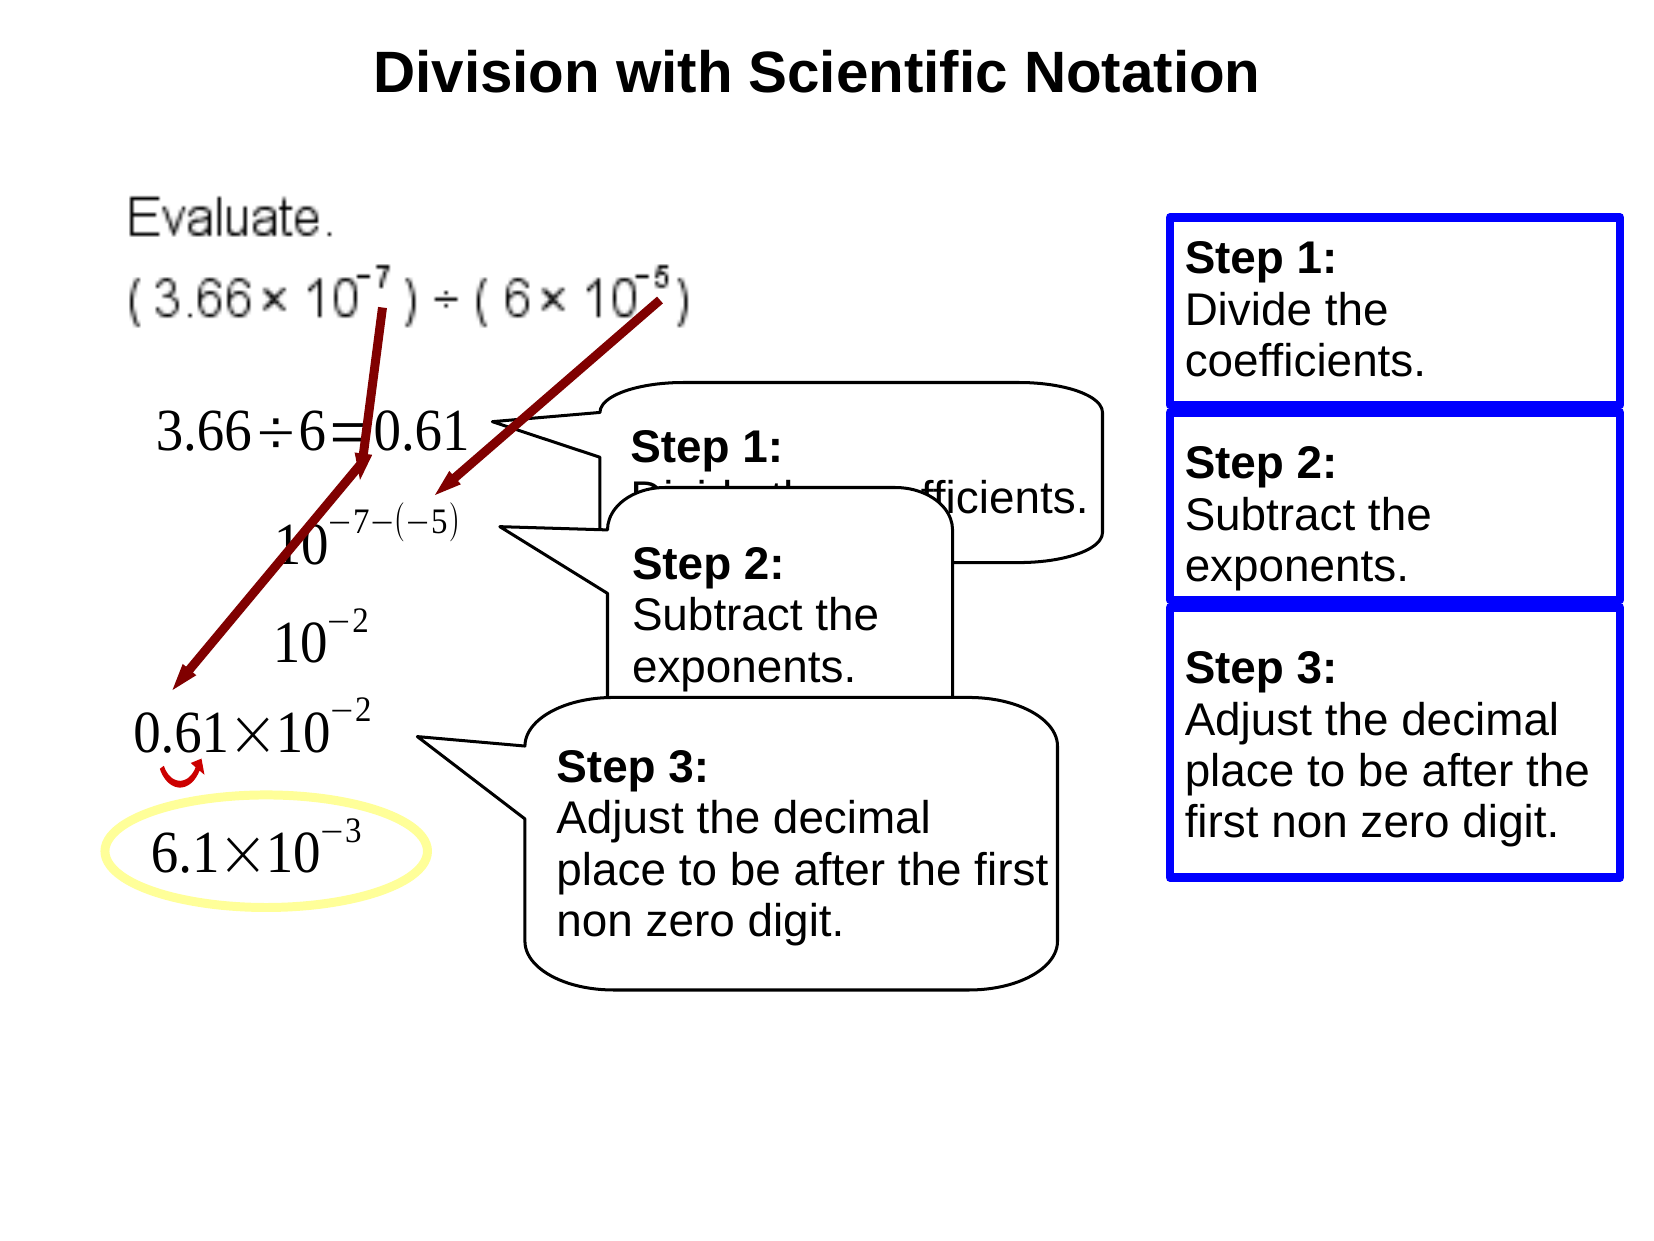

Division with Scientific Notation
Step 1:
Divide the coefficients.
Step 2:
Subtract the exponents.
Step 3:
Adjust the decimal place to be after the first non zero digit.
Step 1:
Divide the coefficients.
Step 2:
Subtract the
exponents.
Step 3:
Adjust the decimal
place to be after the first
non zero digit.